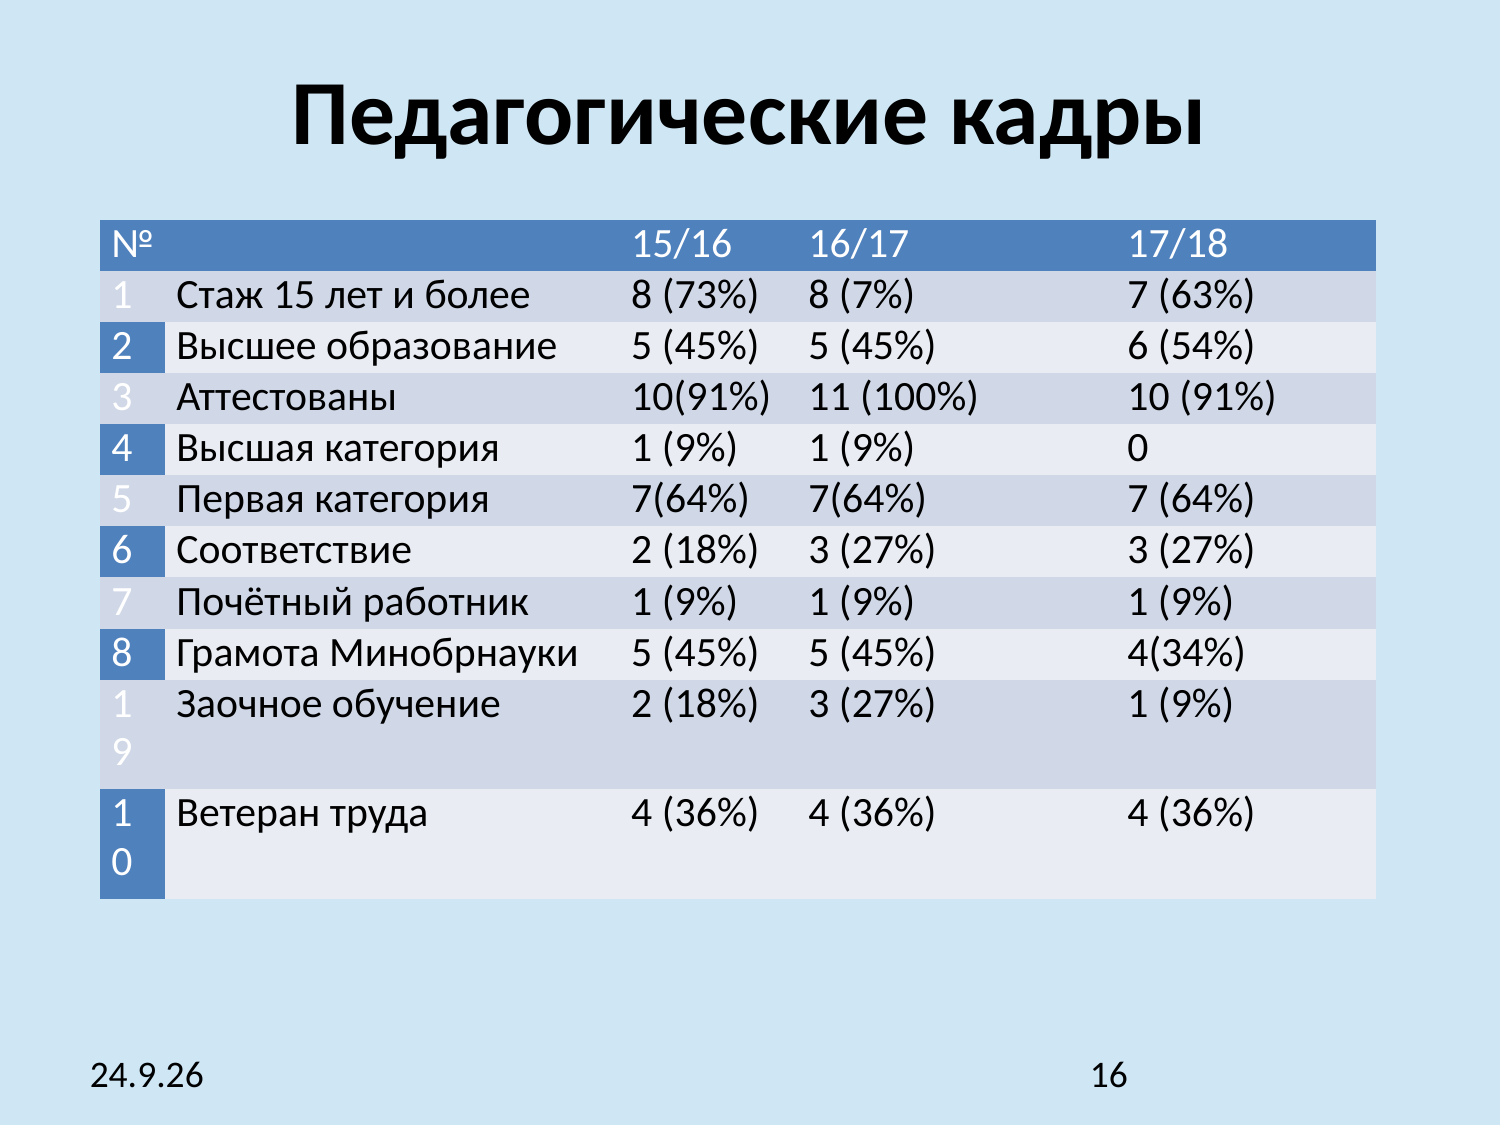

# Педагогические кадры
| № | | 15/16 | 16/17 | 17/18 |
| --- | --- | --- | --- | --- |
| 1 | Стаж 15 лет и более | 8 (73%) | 8 (7%) | 7 (63%) |
| 2 | Высшее образование | 5 (45%) | 5 (45%) | 6 (54%) |
| 3 | Аттестованы | 10(91%) | 11 (100%) | 10 (91%) |
| 4 | Высшая категория | 1 (9%) | 1 (9%) | 0 |
| 5 | Первая категория | 7(64%) | 7(64%) | 7 (64%) |
| 6 | Соответствие | 2 (18%) | 3 (27%) | 3 (27%) |
| 7 | Почётный работник | 1 (9%) | 1 (9%) | 1 (9%) |
| 8 | Грамота Минобрнауки | 5 (45%) | 5 (45%) | 4(34%) |
| 19 | Заочное обучение | 2 (18%) | 3 (27%) | 1 (9%) |
| 10 | Ветеран труда | 4 (36%) | 4 (36%) | 4 (36%) |